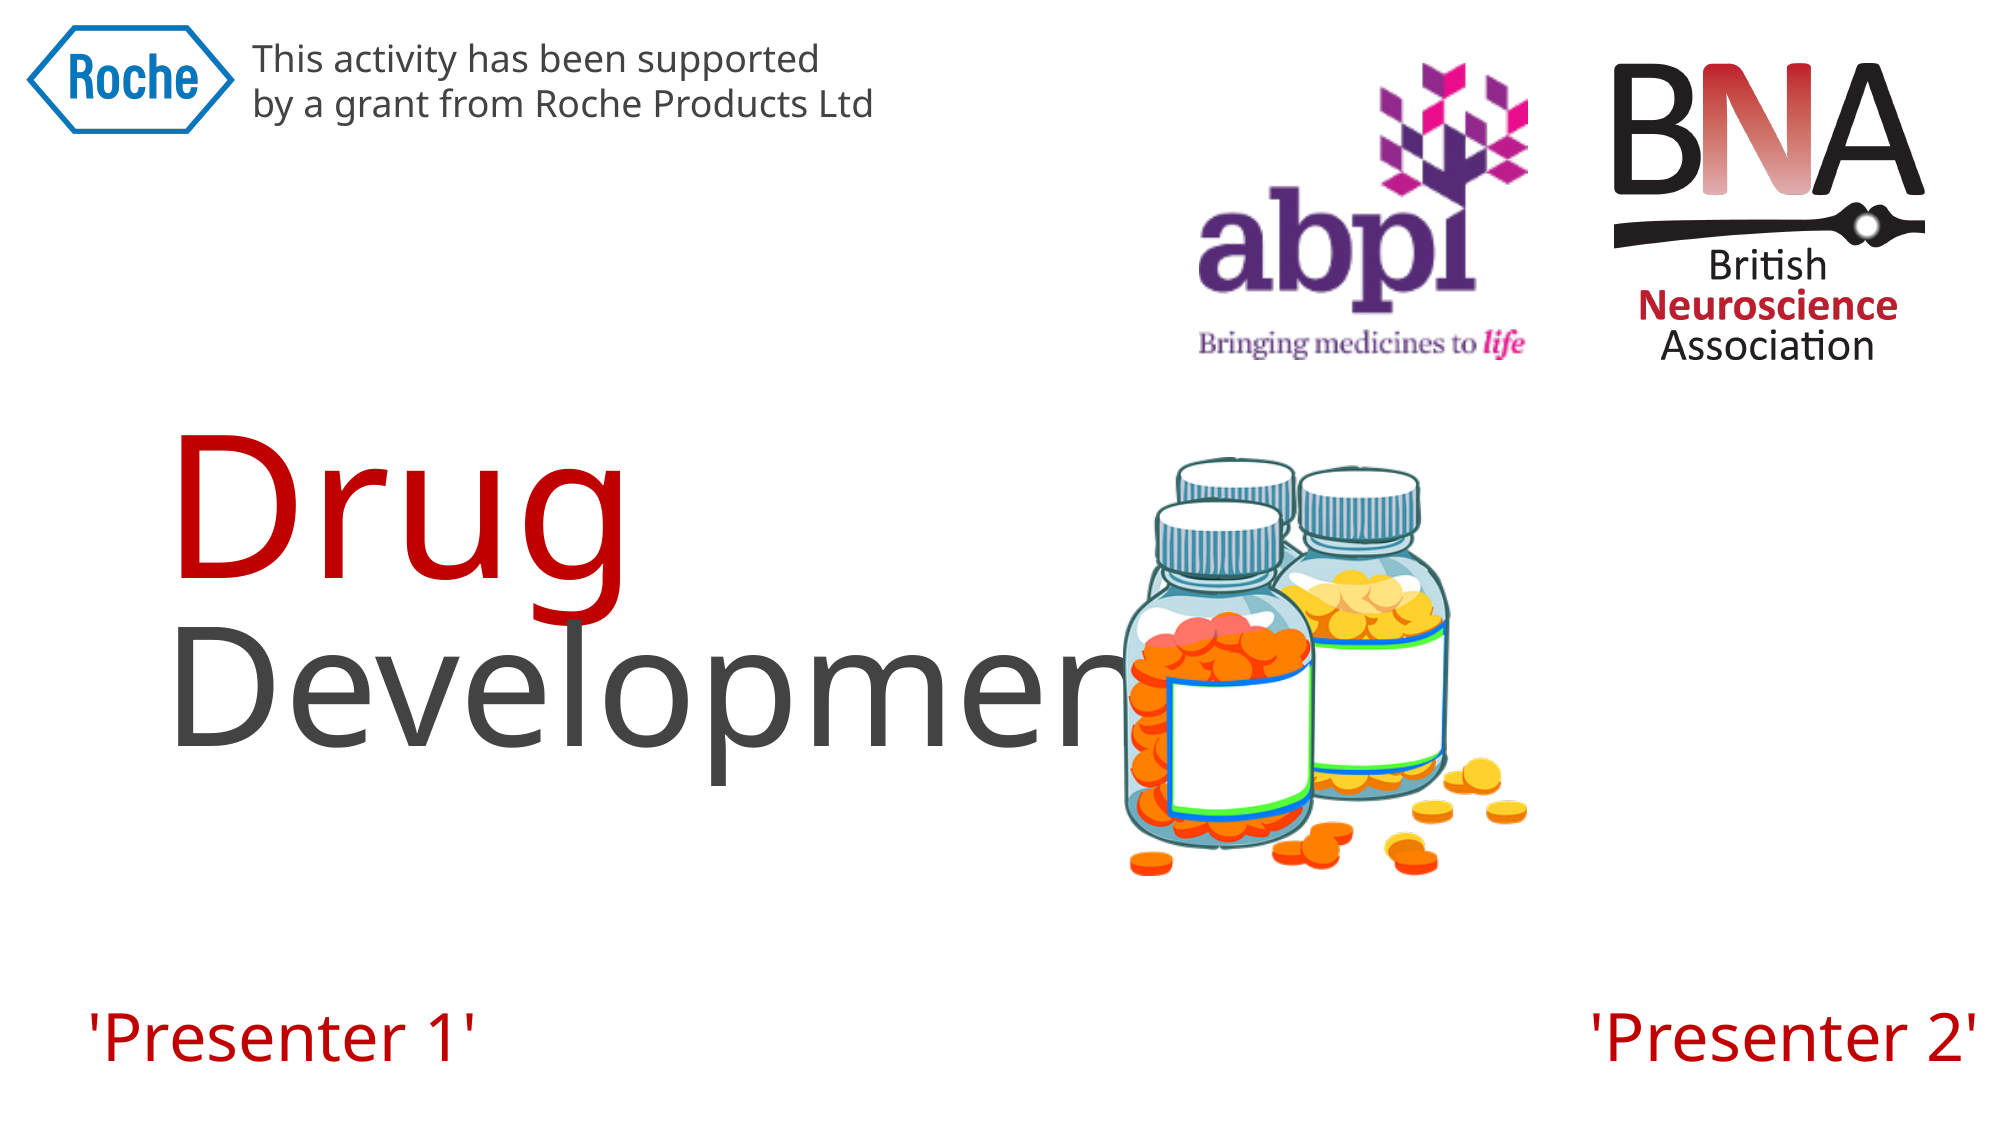

This activity has been supported
by a grant from Roche Products Ltd
Drug
Development
'Presenter 1'
'Presenter 2'